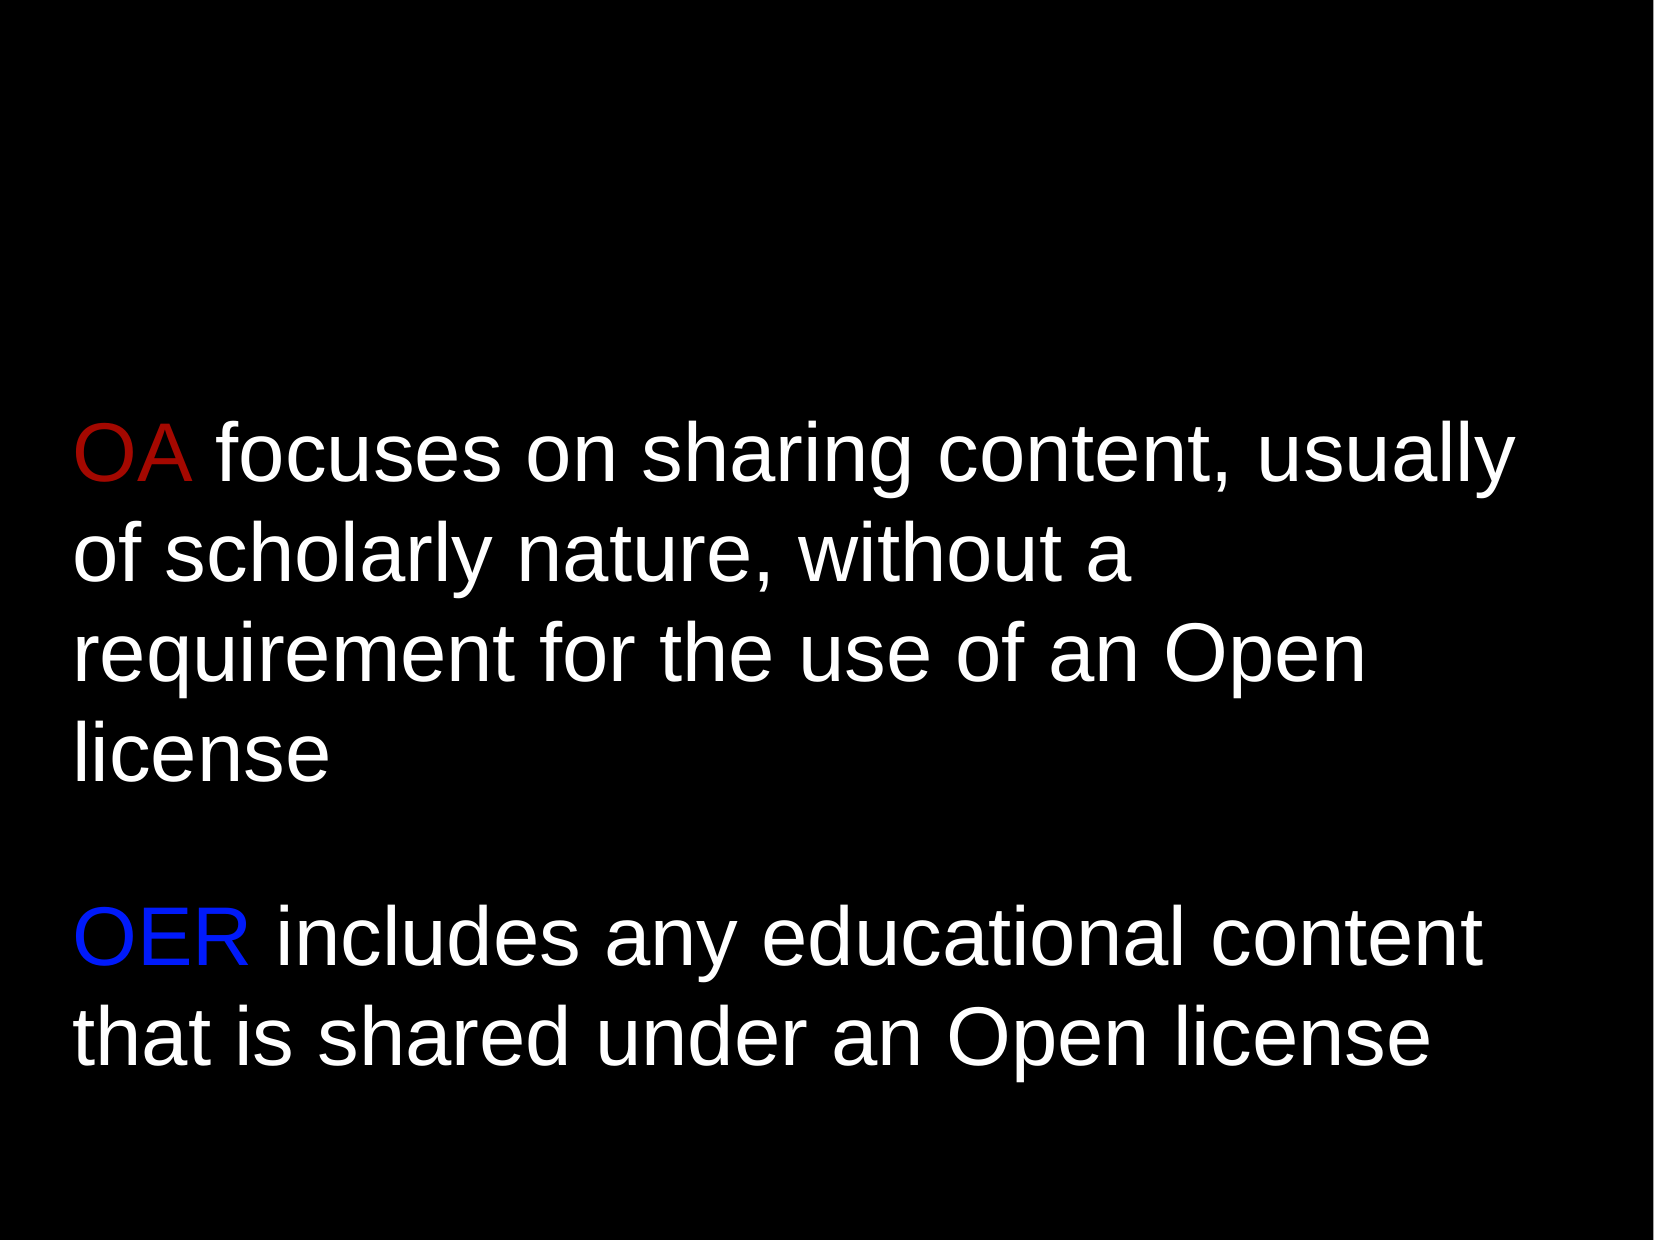

OA focuses on sharing content, usually of scholarly nature, without a requirement for the use of an Open license
OER includes any educational content that is shared under an Open license